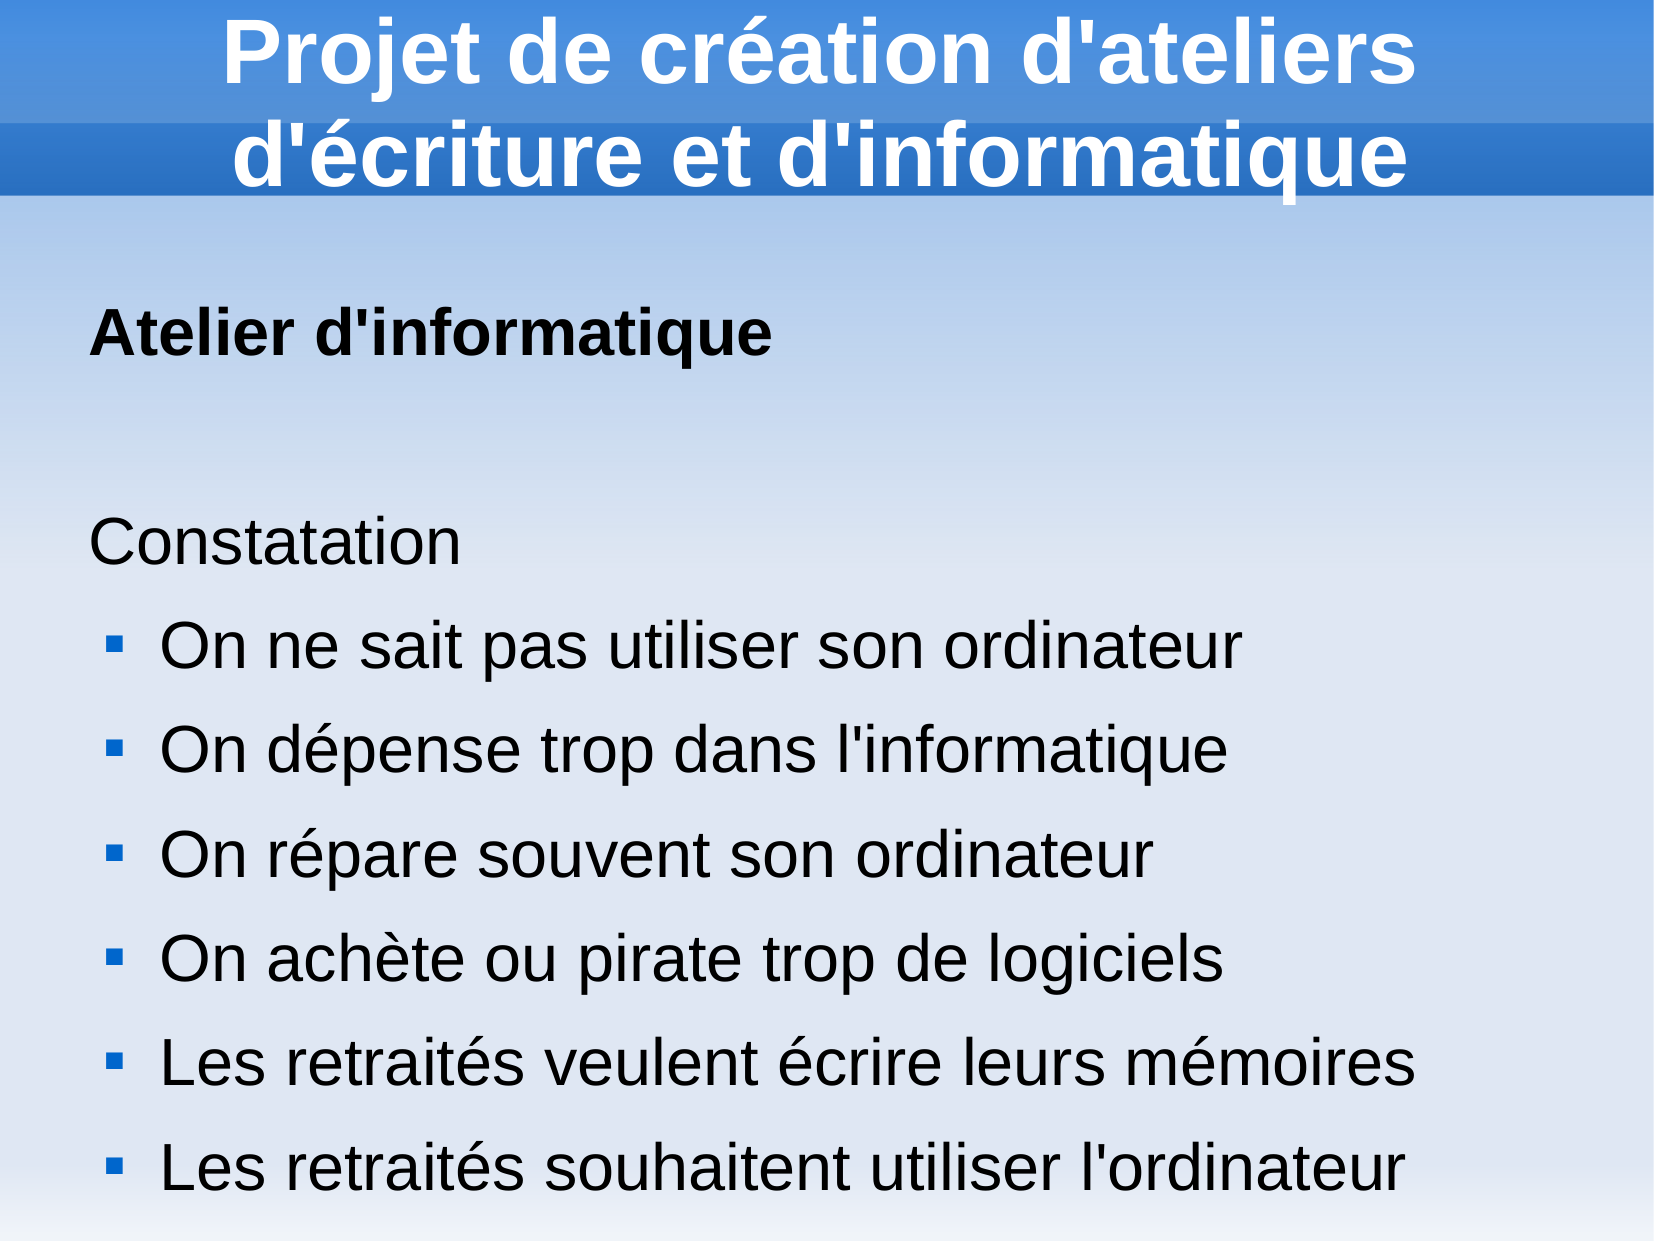

# Projet de création d'ateliers d'écriture et d'informatique
Atelier d'informatique
Constatation
On ne sait pas utiliser son ordinateur
On dépense trop dans l'informatique
On répare souvent son ordinateur
On achète ou pirate trop de logiciels
Les retraités veulent écrire leurs mémoires
Les retraités souhaitent utiliser l'ordinateur